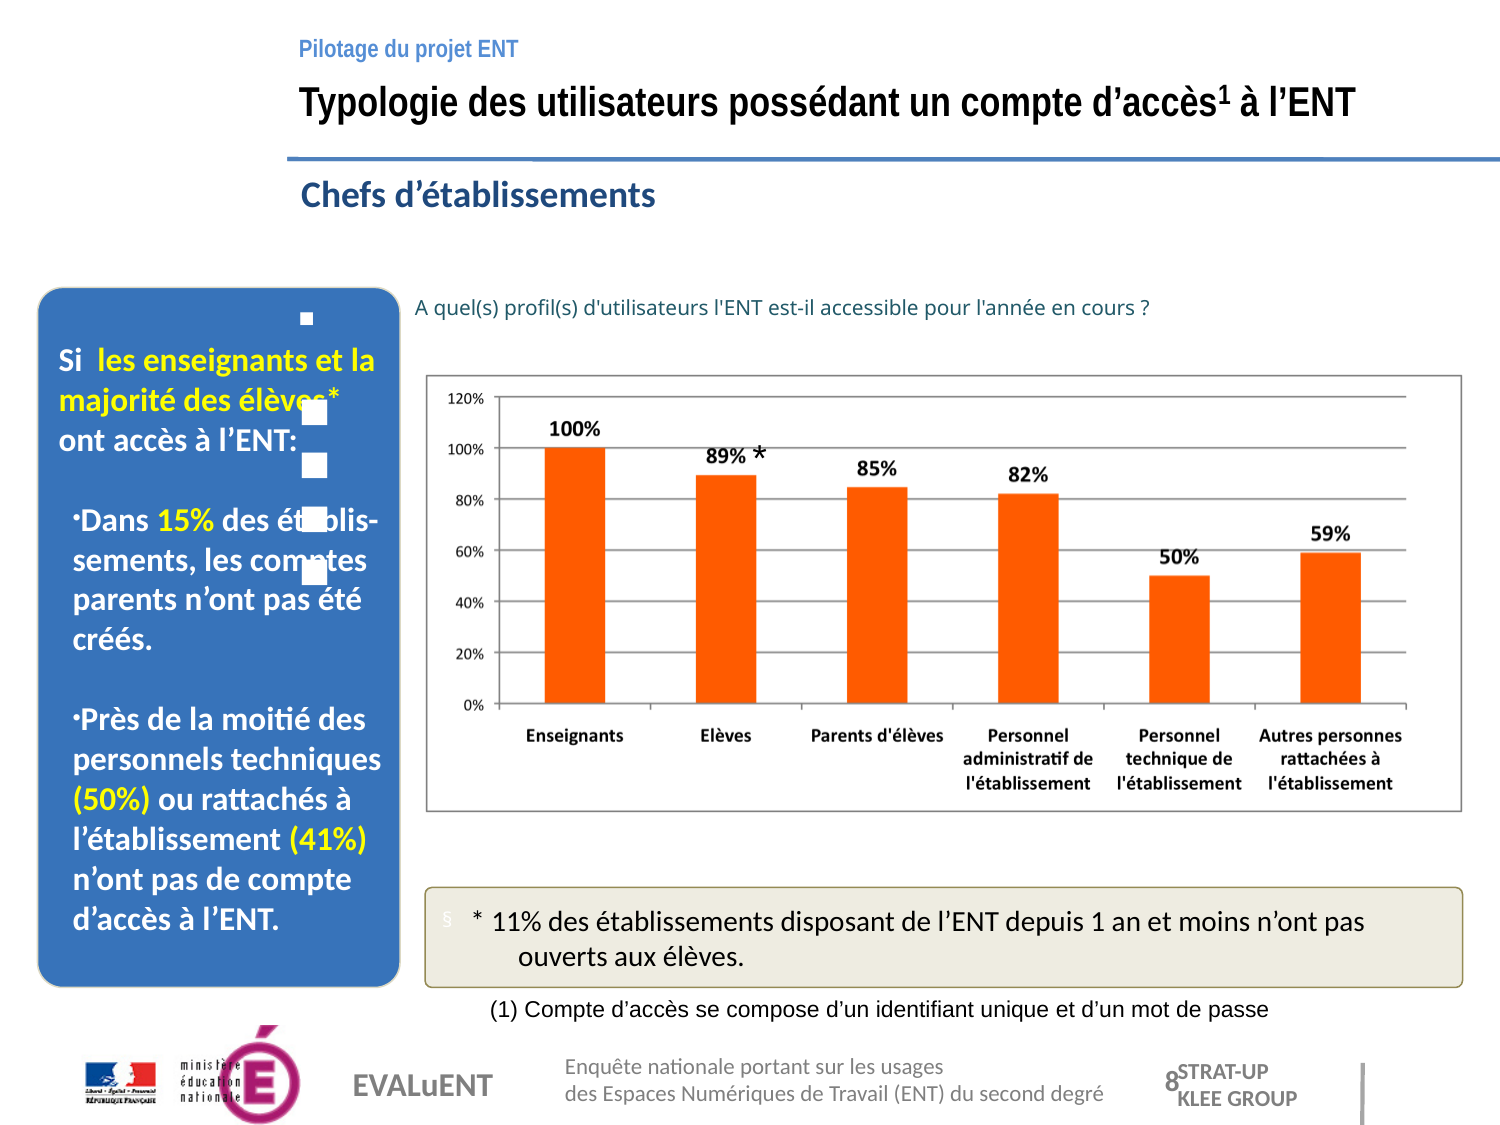

Pilotage du projet ENT
Typologie des utilisateurs possédant un compte d’accès1 à l’ENT
Chefs d’établissements
Si les enseignants et la majorité des élèves* ont accès à l’ENT:
Dans 15% des établis-sements, les comptes parents n’ont pas été créés.
Près de la moitié des personnels techniques (50%) ou rattachés à l’établissement (41%) n’ont pas de compte d’accès à l’ENT.
A quel(s) profil(s) d'utilisateurs l'ENT est-il accessible pour l'année en cours ?
*
Par quelle entité le pilotage du projet ENT est-il assuré dans l’établissement ?
* 11% des établissements disposant de l’ENT depuis 1 an et moins n’ont pas
 ouverts aux élèves.
(1) Compte d’accès se compose d’un identifiant unique et d’un mot de passe